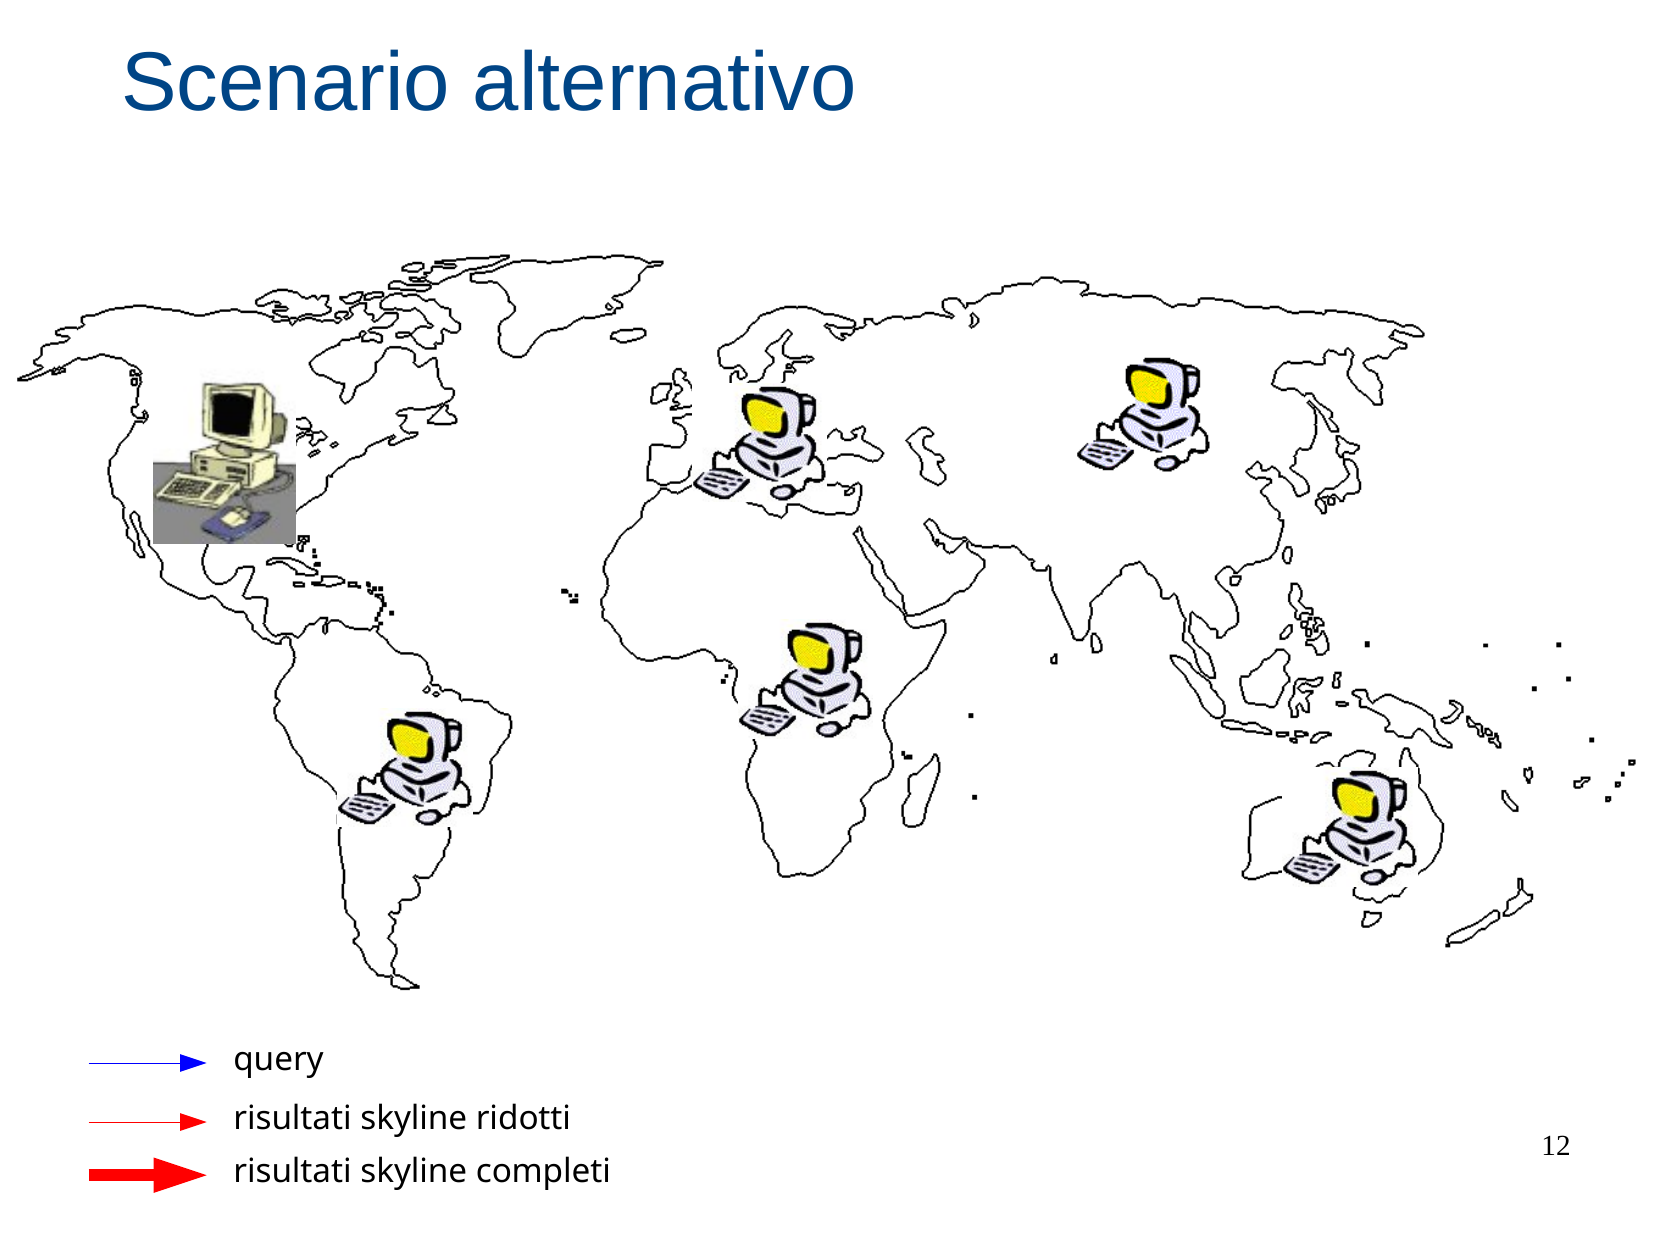

# Scenario alternativo
query
risultati skyline ridotti
12
risultati skyline completi